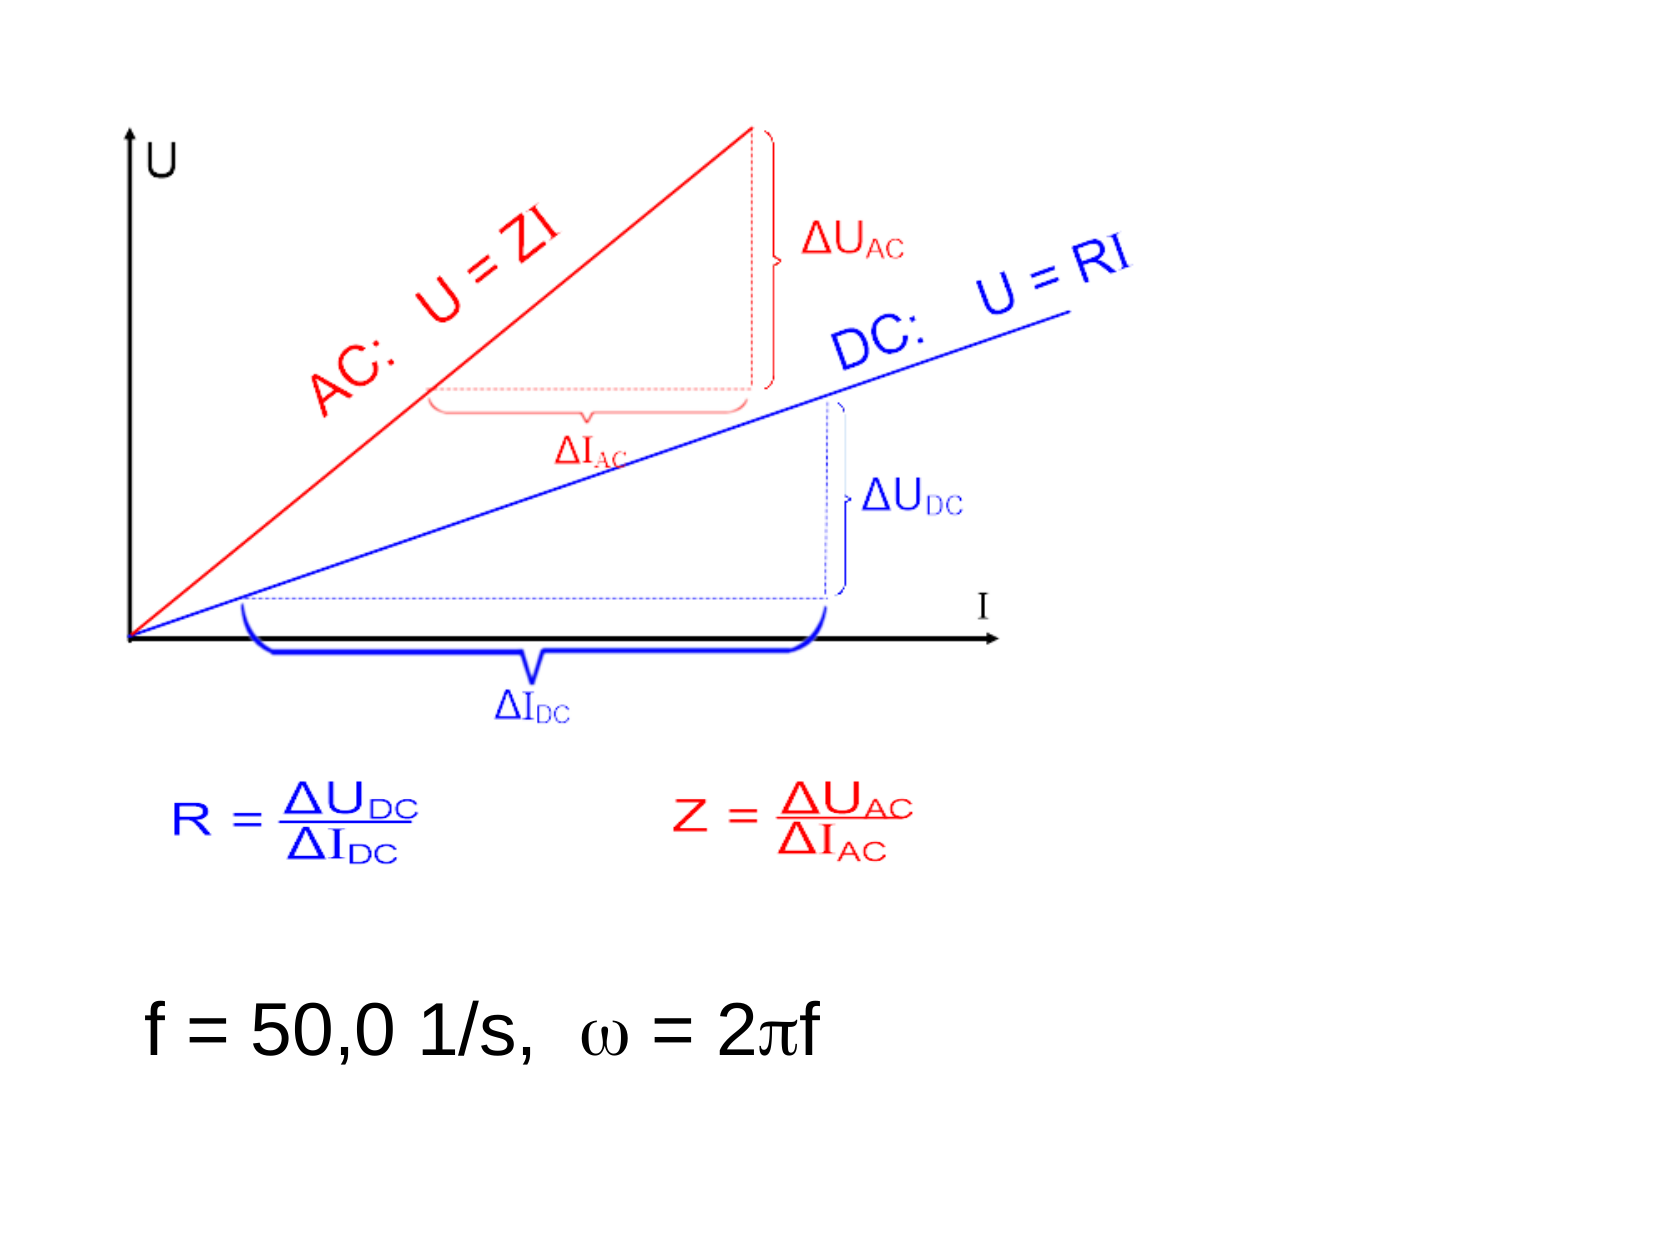

f = 50,0 1/s, w = 2pf